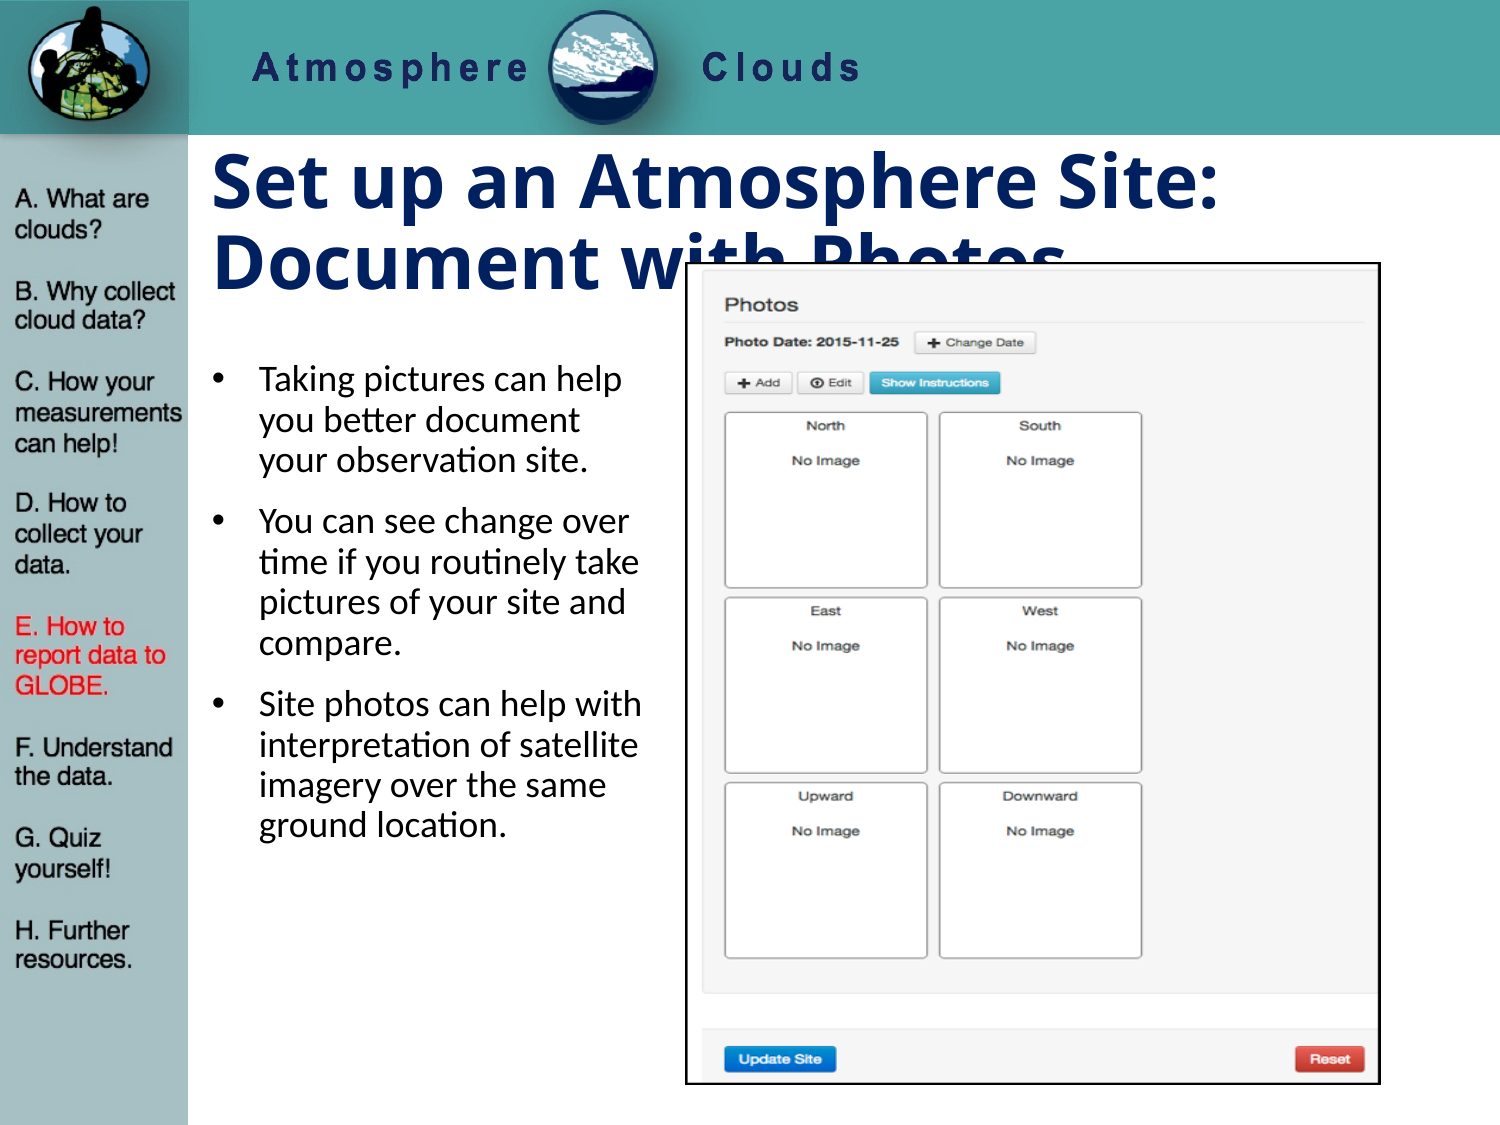

# Set up an Atmosphere Site: Document with Photos
Taking pictures can help you better document your observation site.
You can see change over time if you routinely take pictures of your site and compare.
Site photos can help with interpretation of satellite imagery over the same ground location.